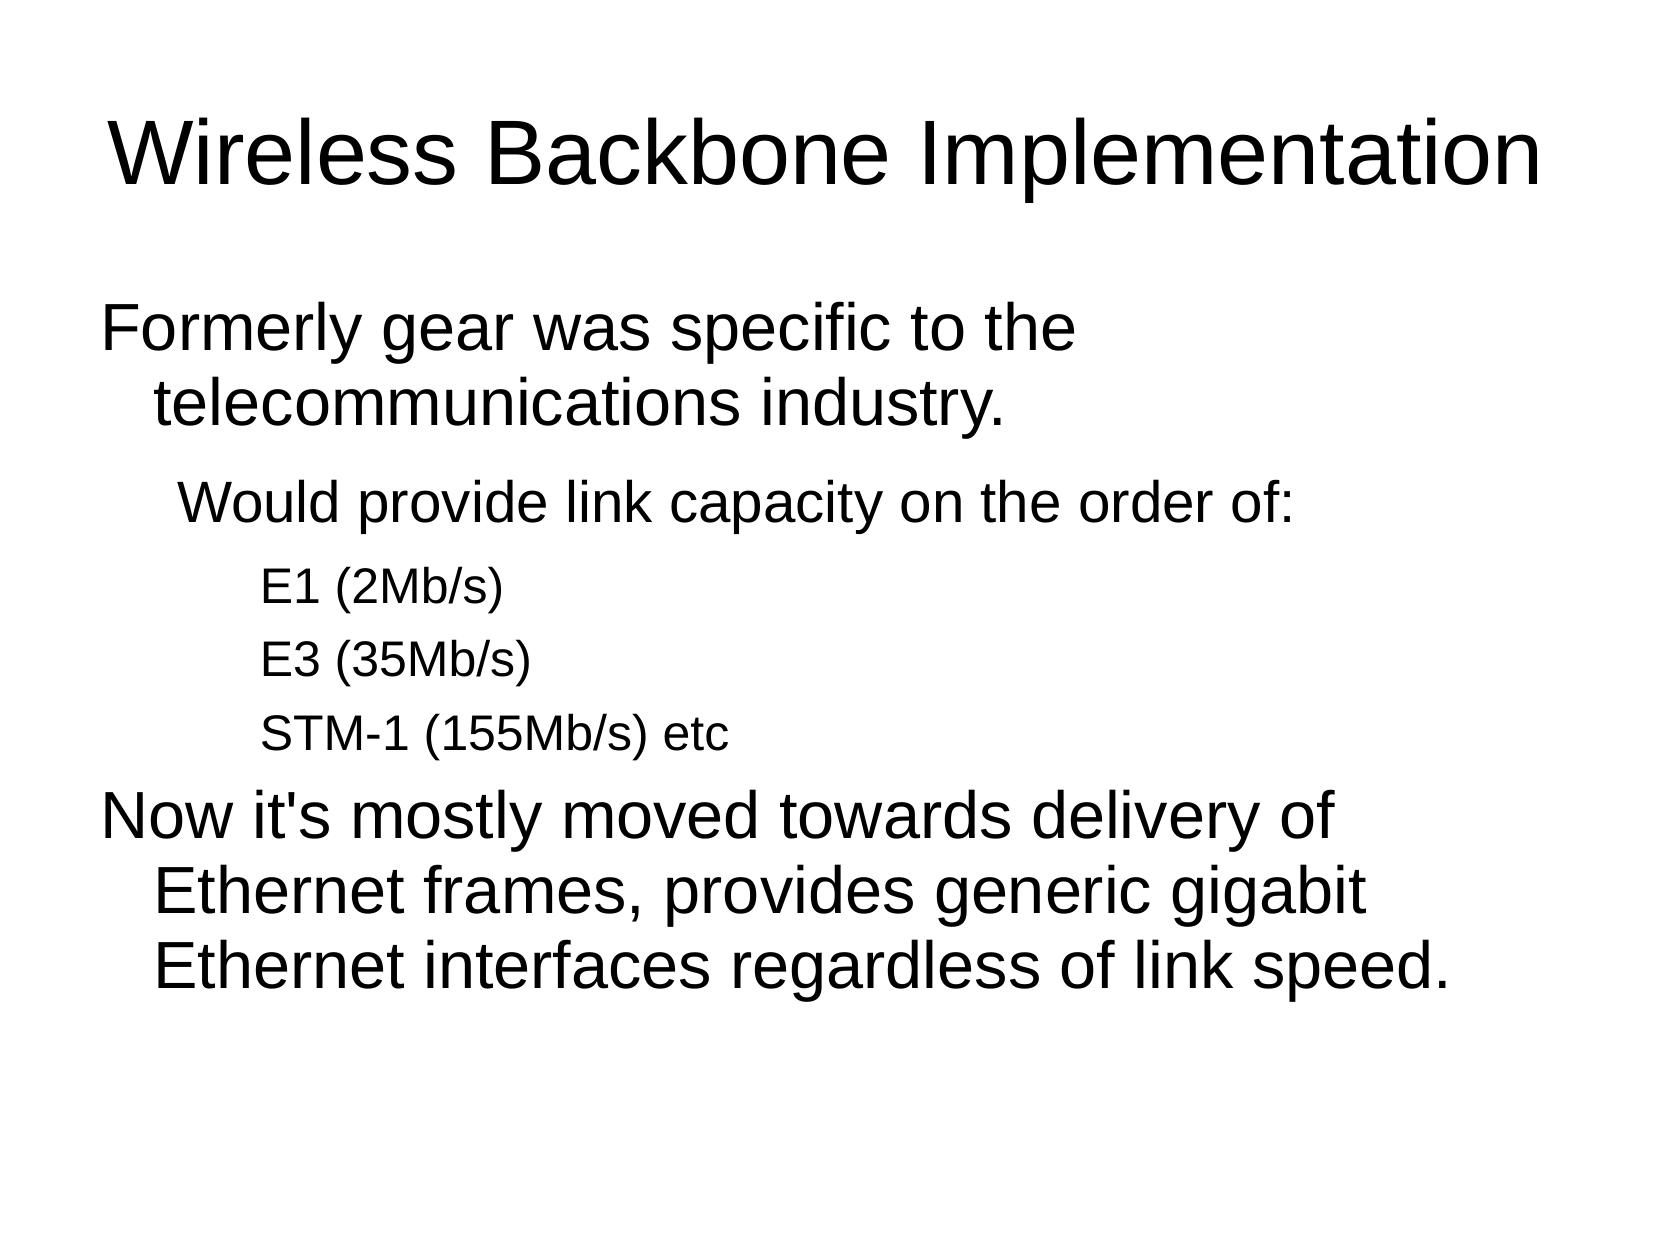

# Wireless Backbone Implementation
Formerly gear was specific to the telecommunications industry.
Would provide link capacity on the order of:
E1 (2Mb/s)
E3 (35Mb/s)
STM-1 (155Mb/s) etc
Now it's mostly moved towards delivery of Ethernet frames, provides generic gigabit Ethernet interfaces regardless of link speed.